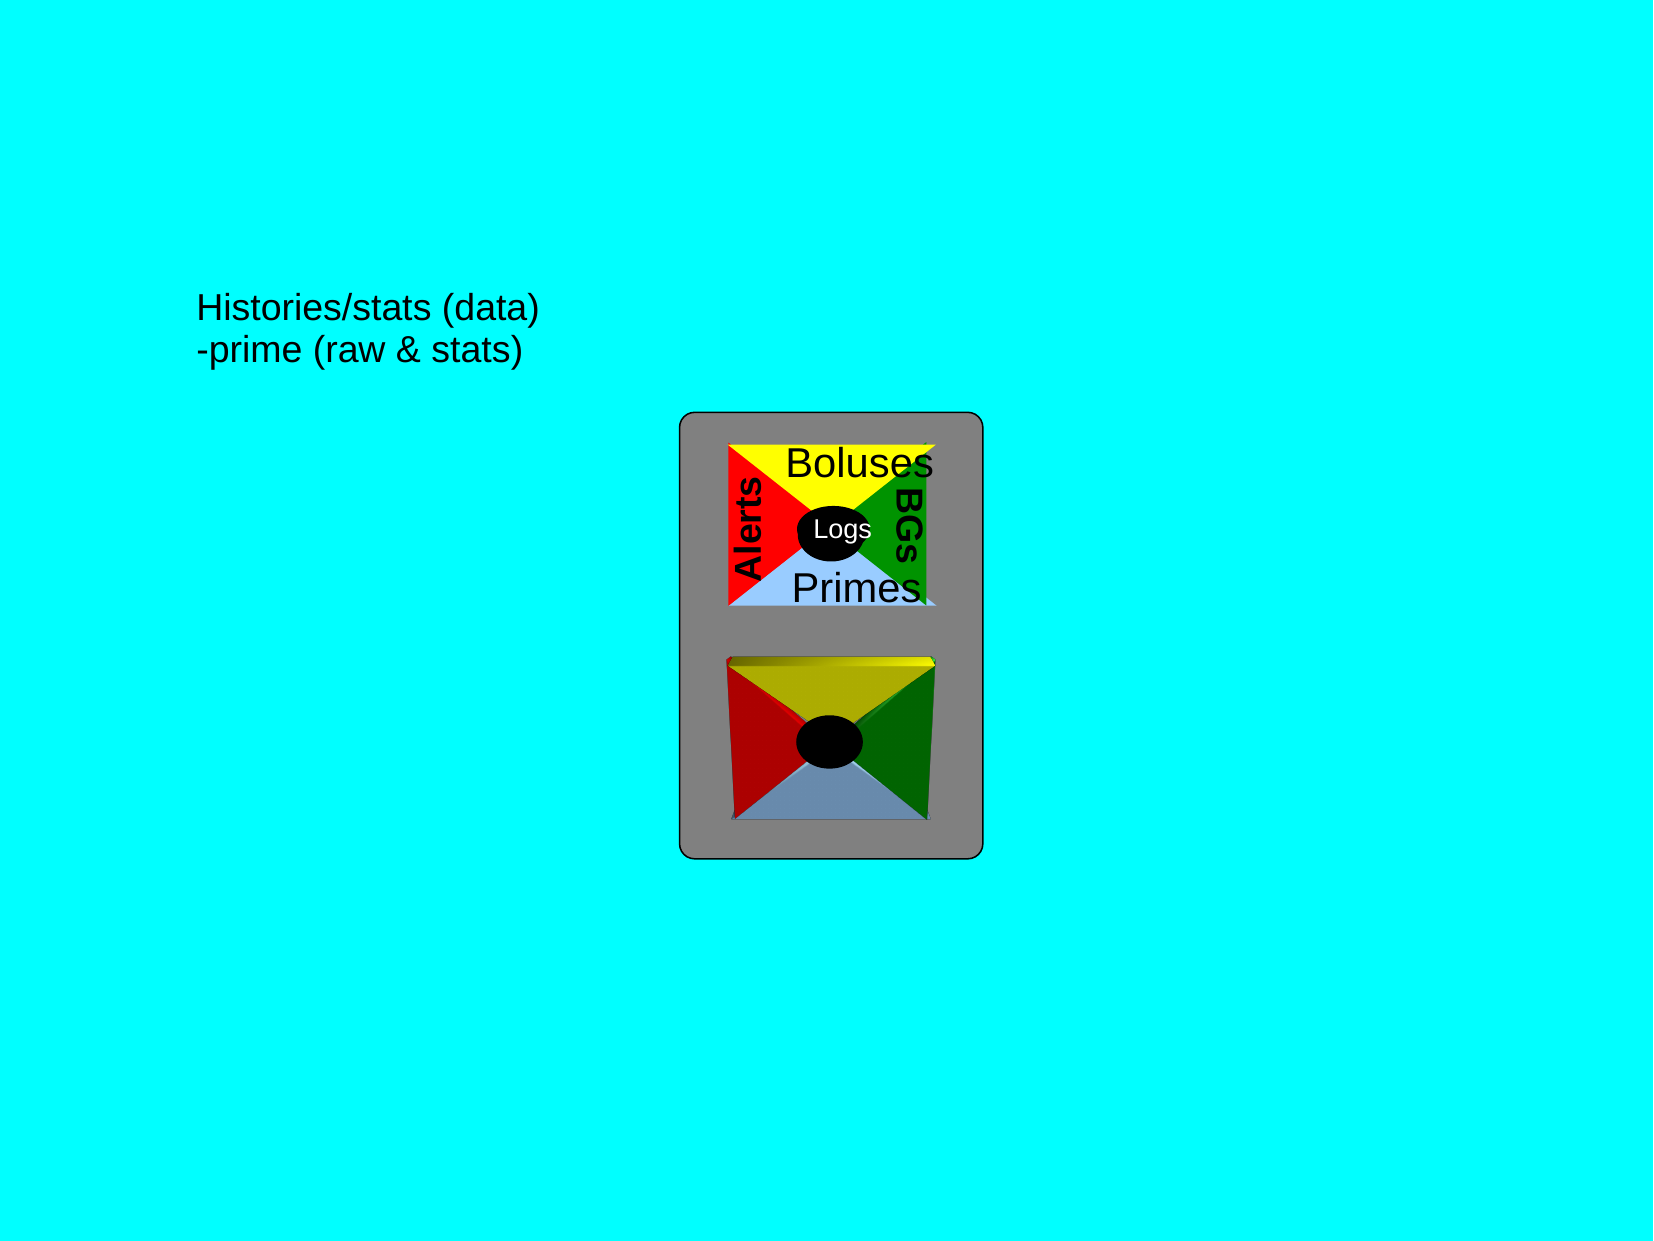

Histories/stats (data)
-prime (raw & stats)
Boluses
Logs
BGs
Alerts
Primes